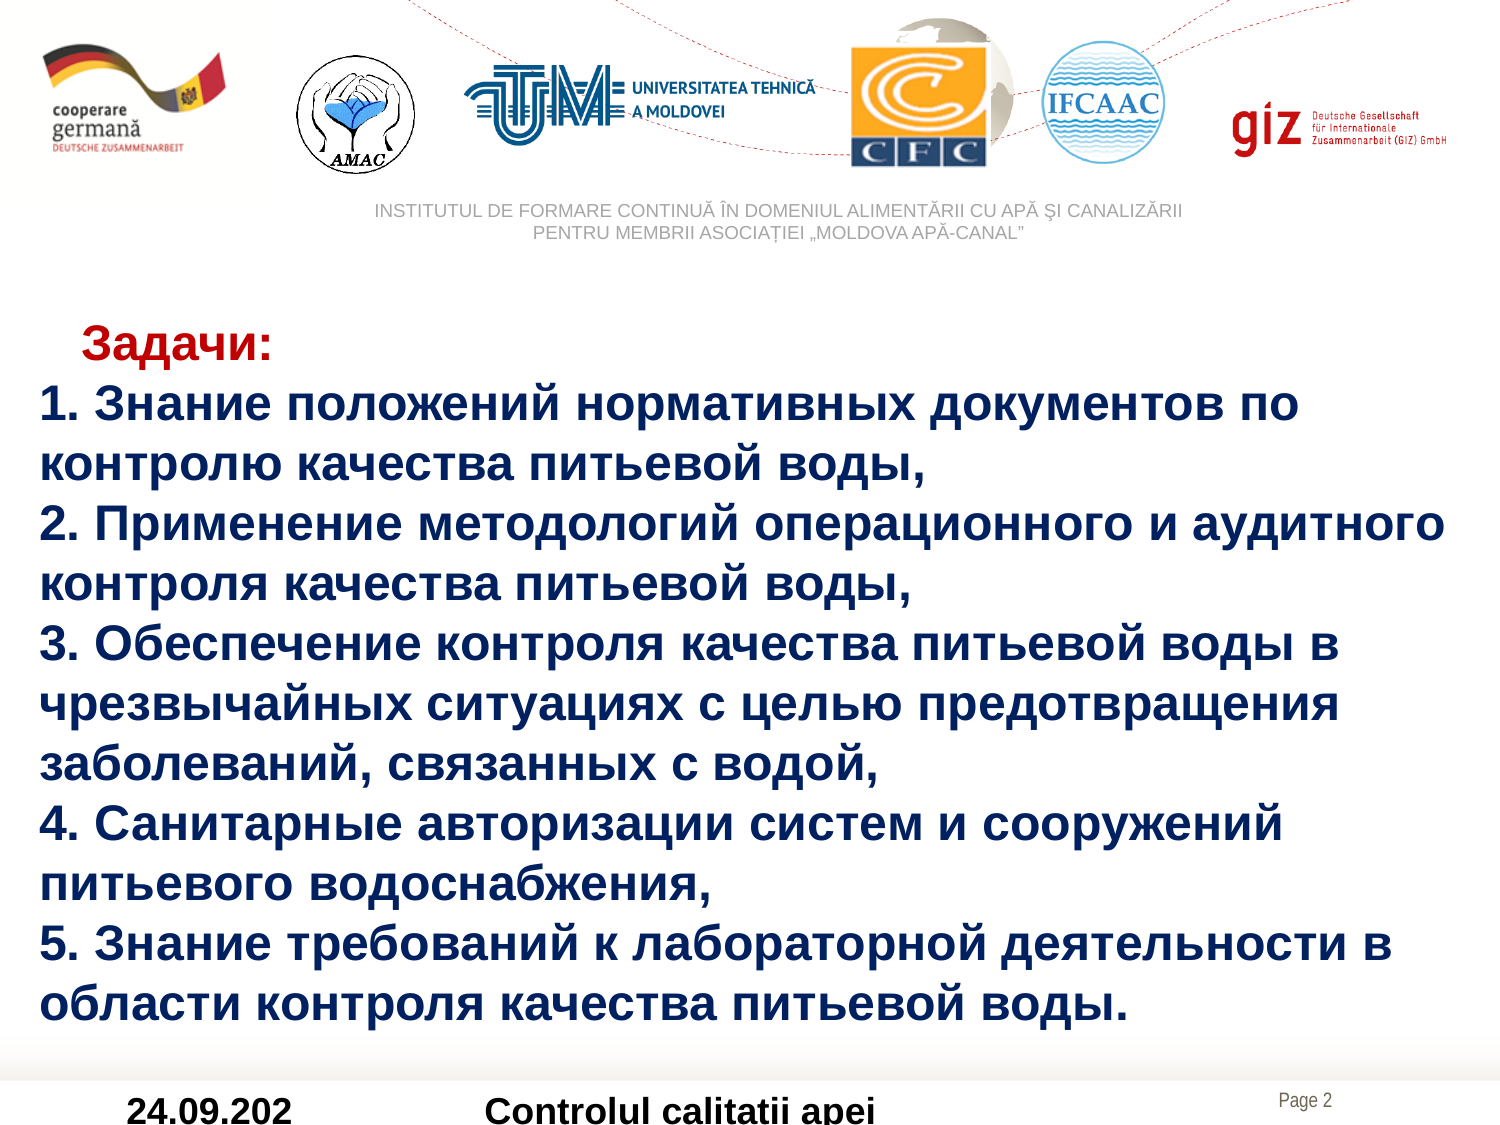

INSTITUTUL DE FORMARE CONTINUĂ ÎN DOMENIUL ALIMENTĂRII CU APĂ ŞI CANALIZĂRII
PENTRU MEMBRII ASOCIAȚIEI „MOLDOVA APĂ-CANAL”
# Задачи: 1. Знание положений нормативных документов по контролю качества питьевой воды, 2. Применение методологий операционного и аудитного контроля качества питьевой воды, 3. Обеспечение контроля качества питьевой воды в чрезвычайных ситуациях с целью предотвращения заболеваний, связанных с водой, 4. Санитарные авторизации систем и сооружений питьевого водоснабжения, 5. Знание требований к лабораторной деятельности в области контроля качества питьевой воды.
Controlul calitatii apei potabile